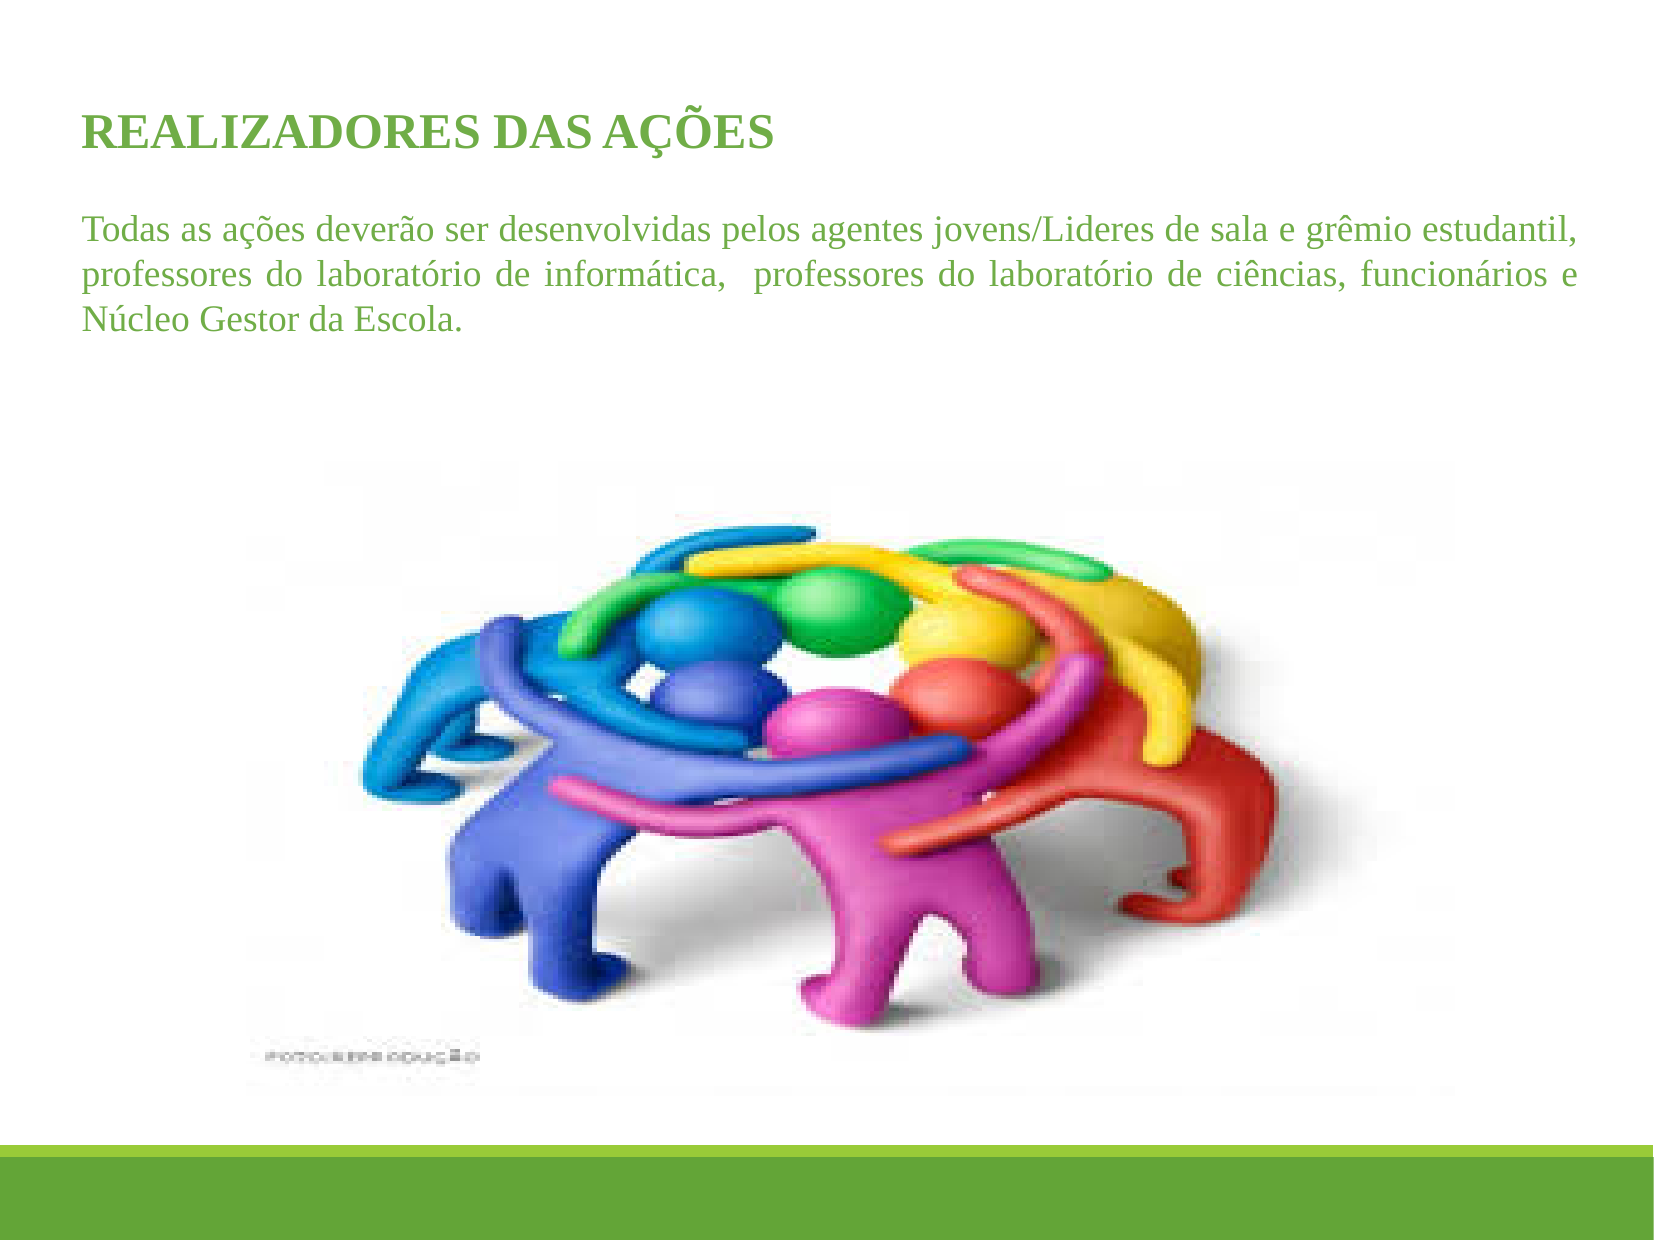

REALIZADORES DAS AÇÕES
Todas as ações deverão ser desenvolvidas pelos agentes jovens/Lideres de sala e grêmio estudantil, professores do laboratório de informática, professores do laboratório de ciências, funcionários e Núcleo Gestor da Escola.